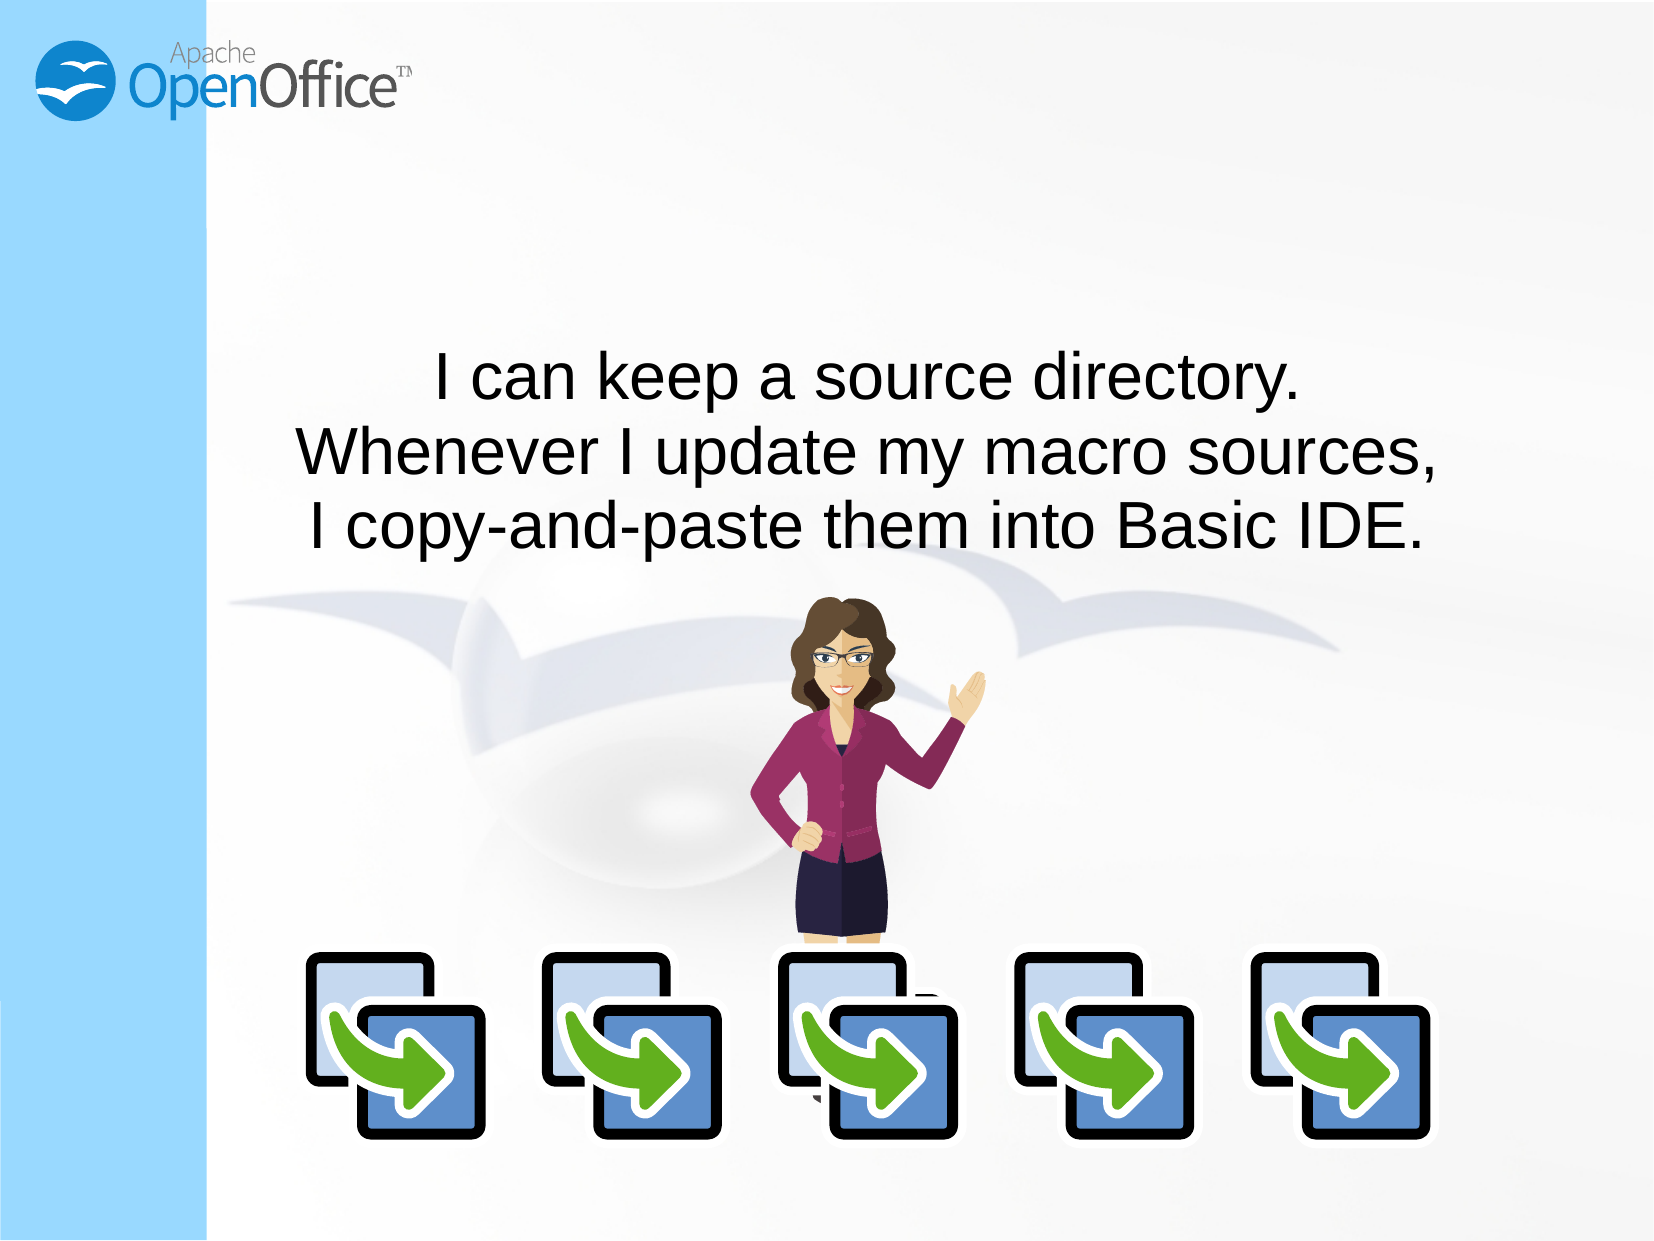

# I can keep a source directory.
Whenever I update my macro sources,
I copy-and-paste them into Basic IDE.